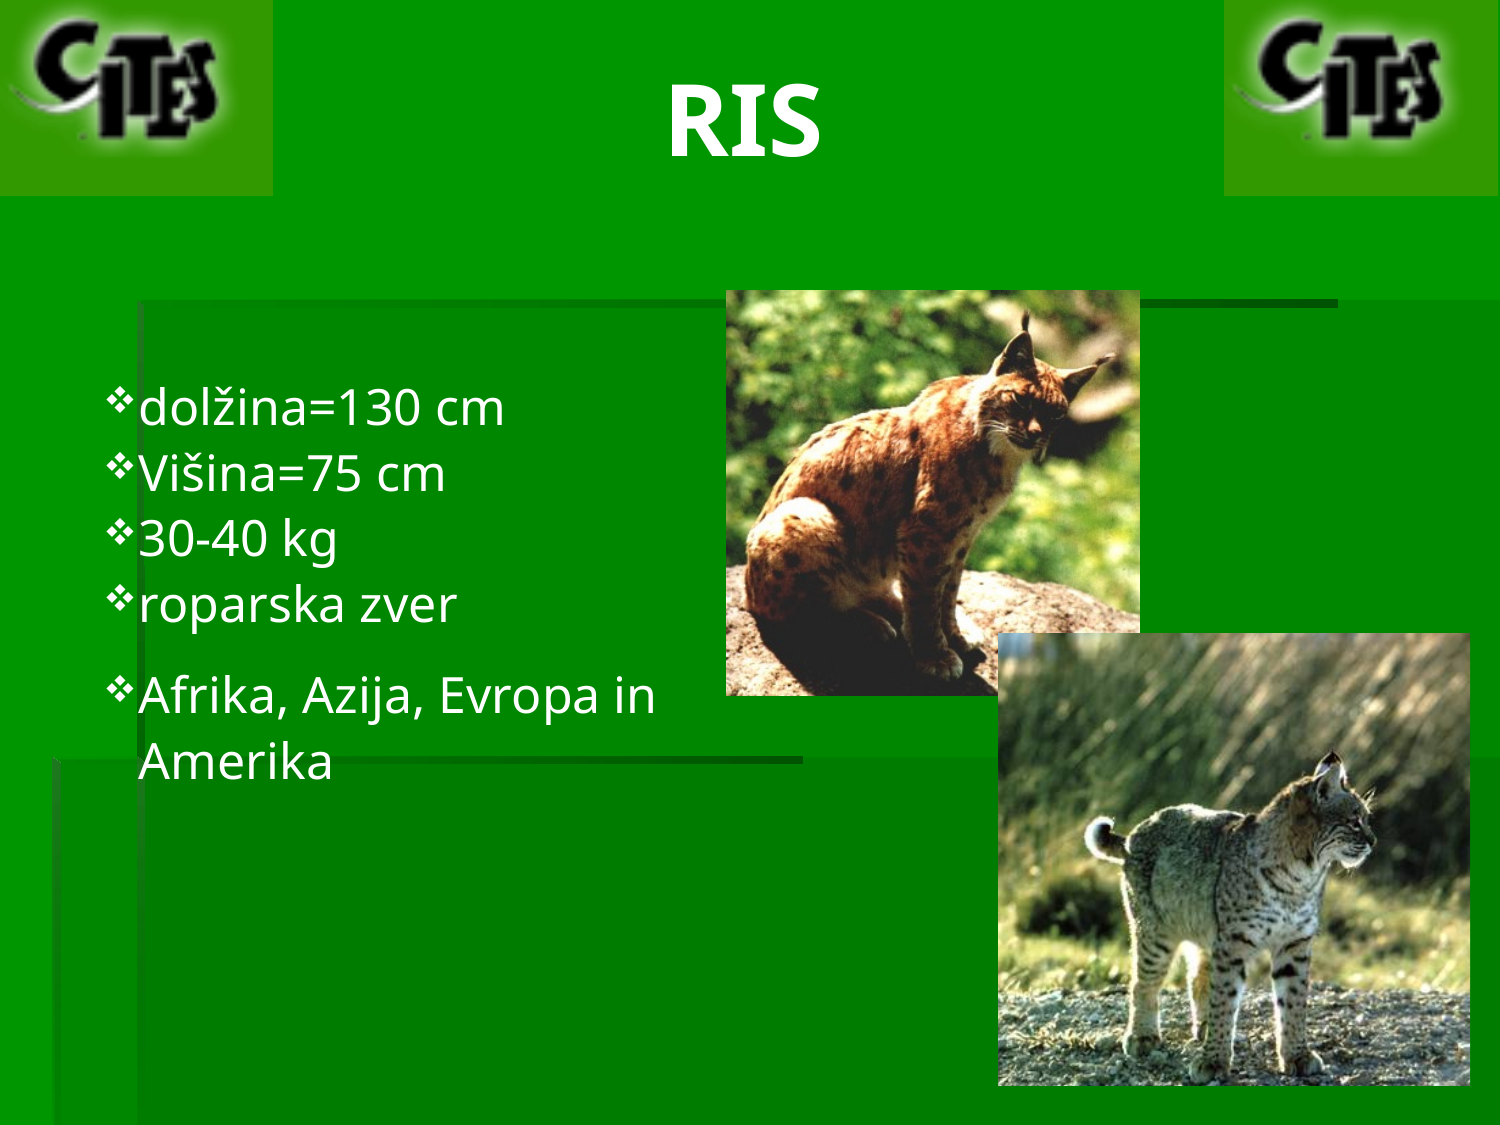

RIS
dolžina=130 cm
Višina=75 cm
30-40 kg
roparska zver
Afrika, Azija, Evropa in Amerika